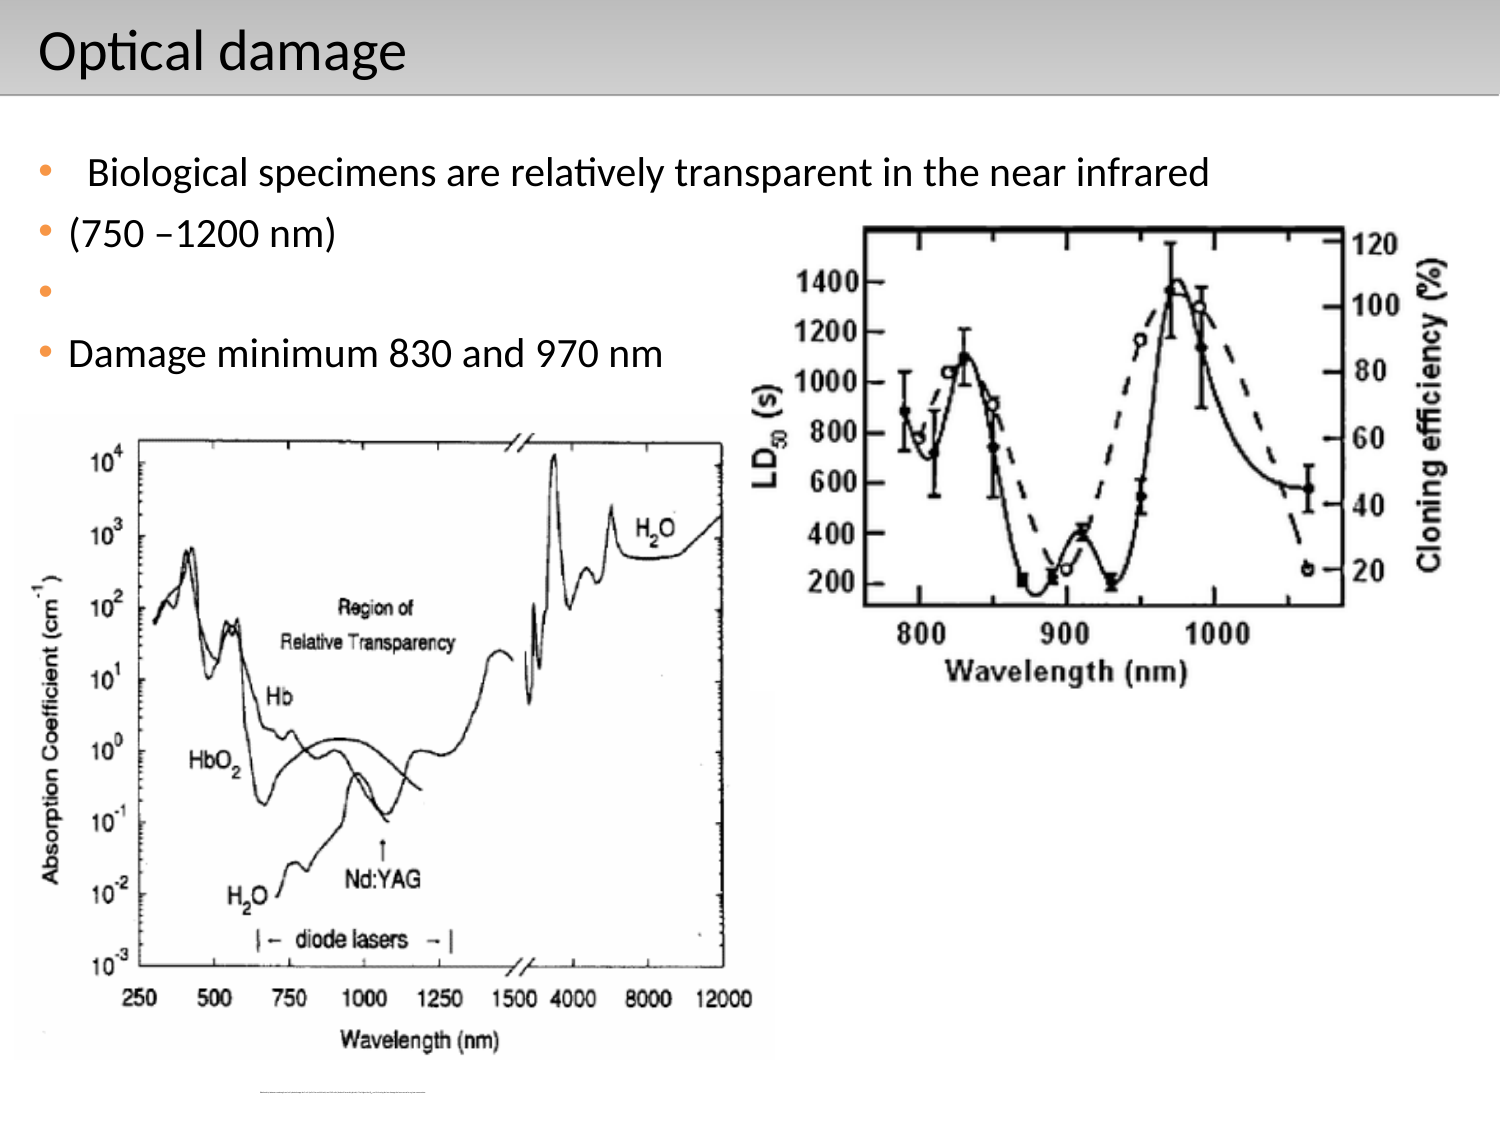

# Optical damage
 Biological specimens are relatively transparent in the near infrared
(750 –1200 nm)
Damage minimum 830 and 970 nm
Relationship between wavelength and cell photodamage for E. coli (solid line and left axis) and CHO cells (dashed line and right axis). The higher the LD50 and % cloning the less damage the laser causes for a given wavenumber..